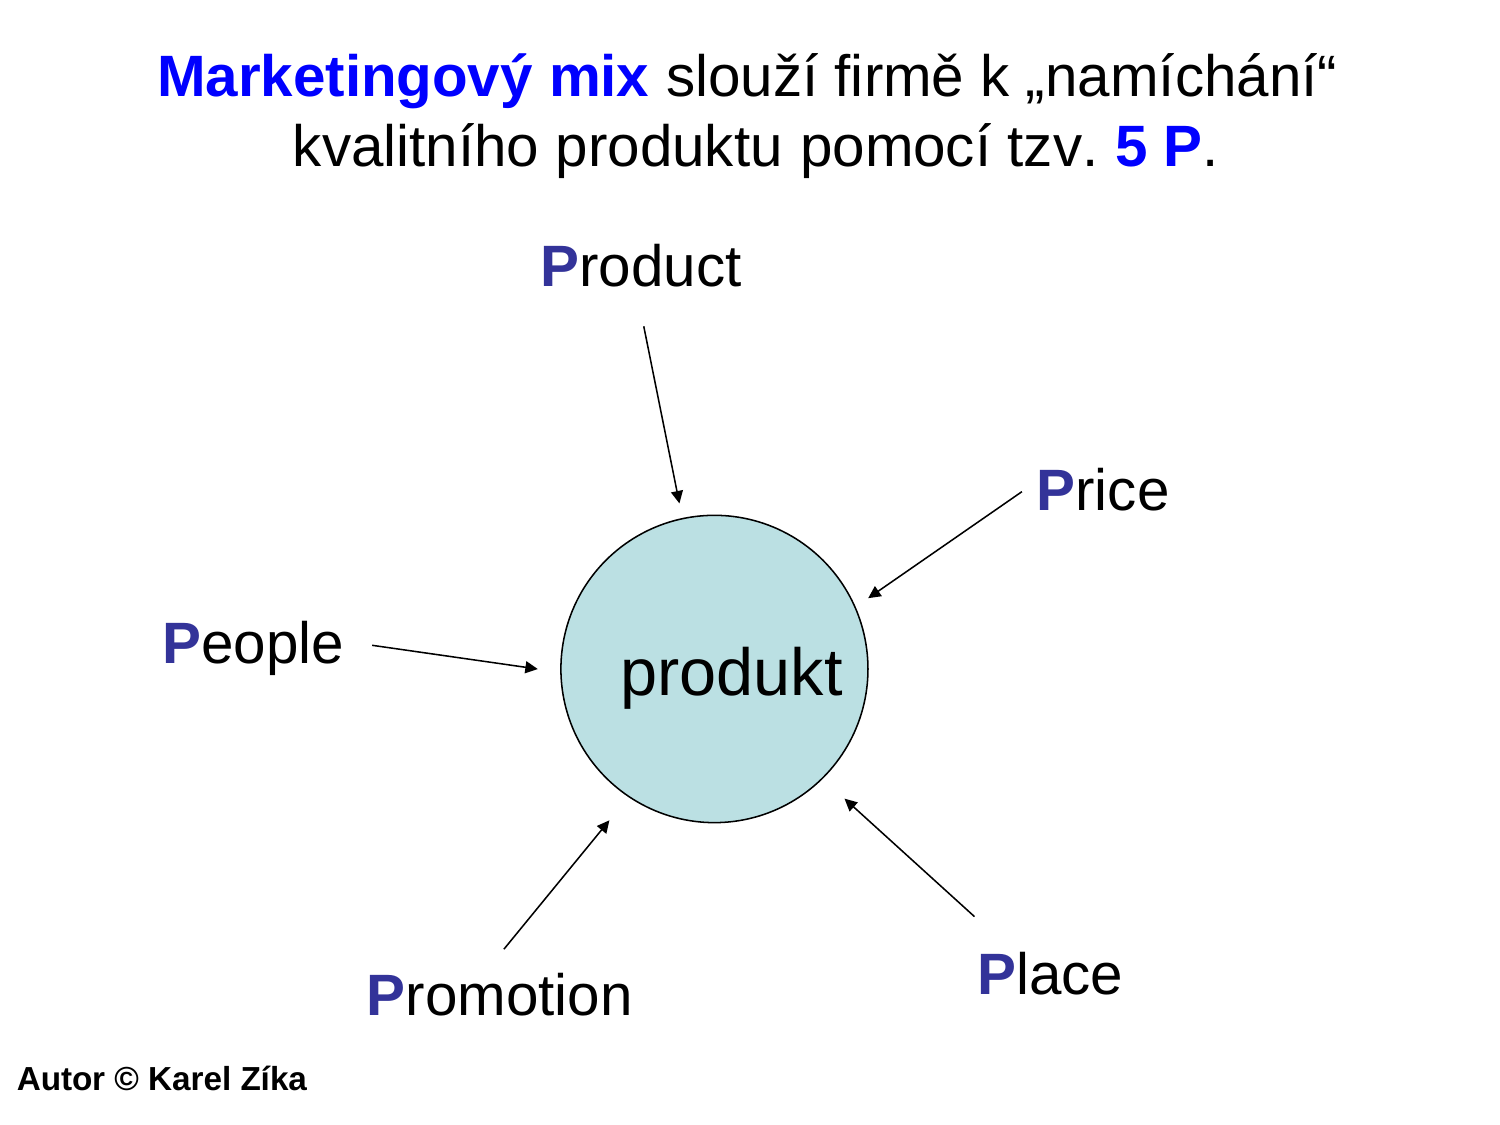

Marketingový mix slouží firmě k „namíchání“
kvalitního produktu pomocí tzv. 5 P.
Product
Price
produkt
People
Place
Promotion
Autor © Karel Zíka